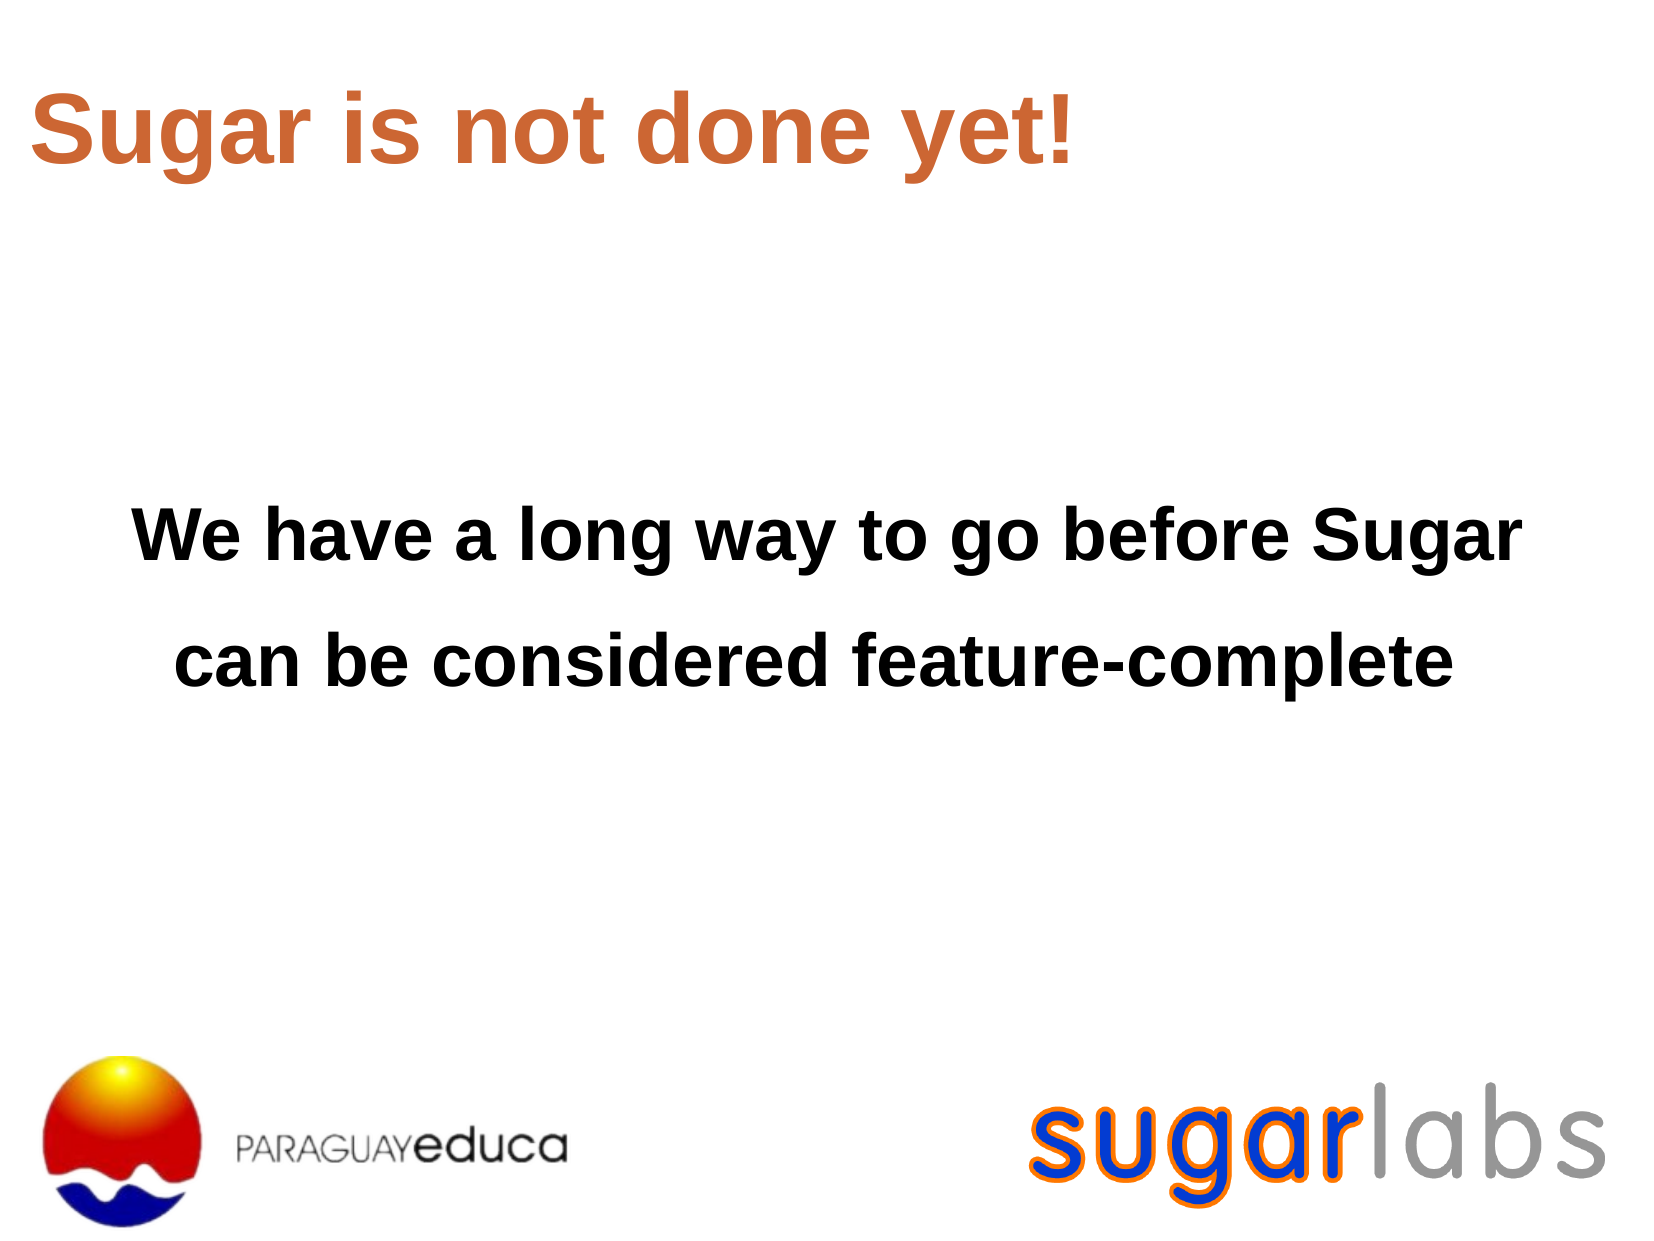

# Sugar is not done yet!
We have a long way to go before Sugar can be considered feature-complete